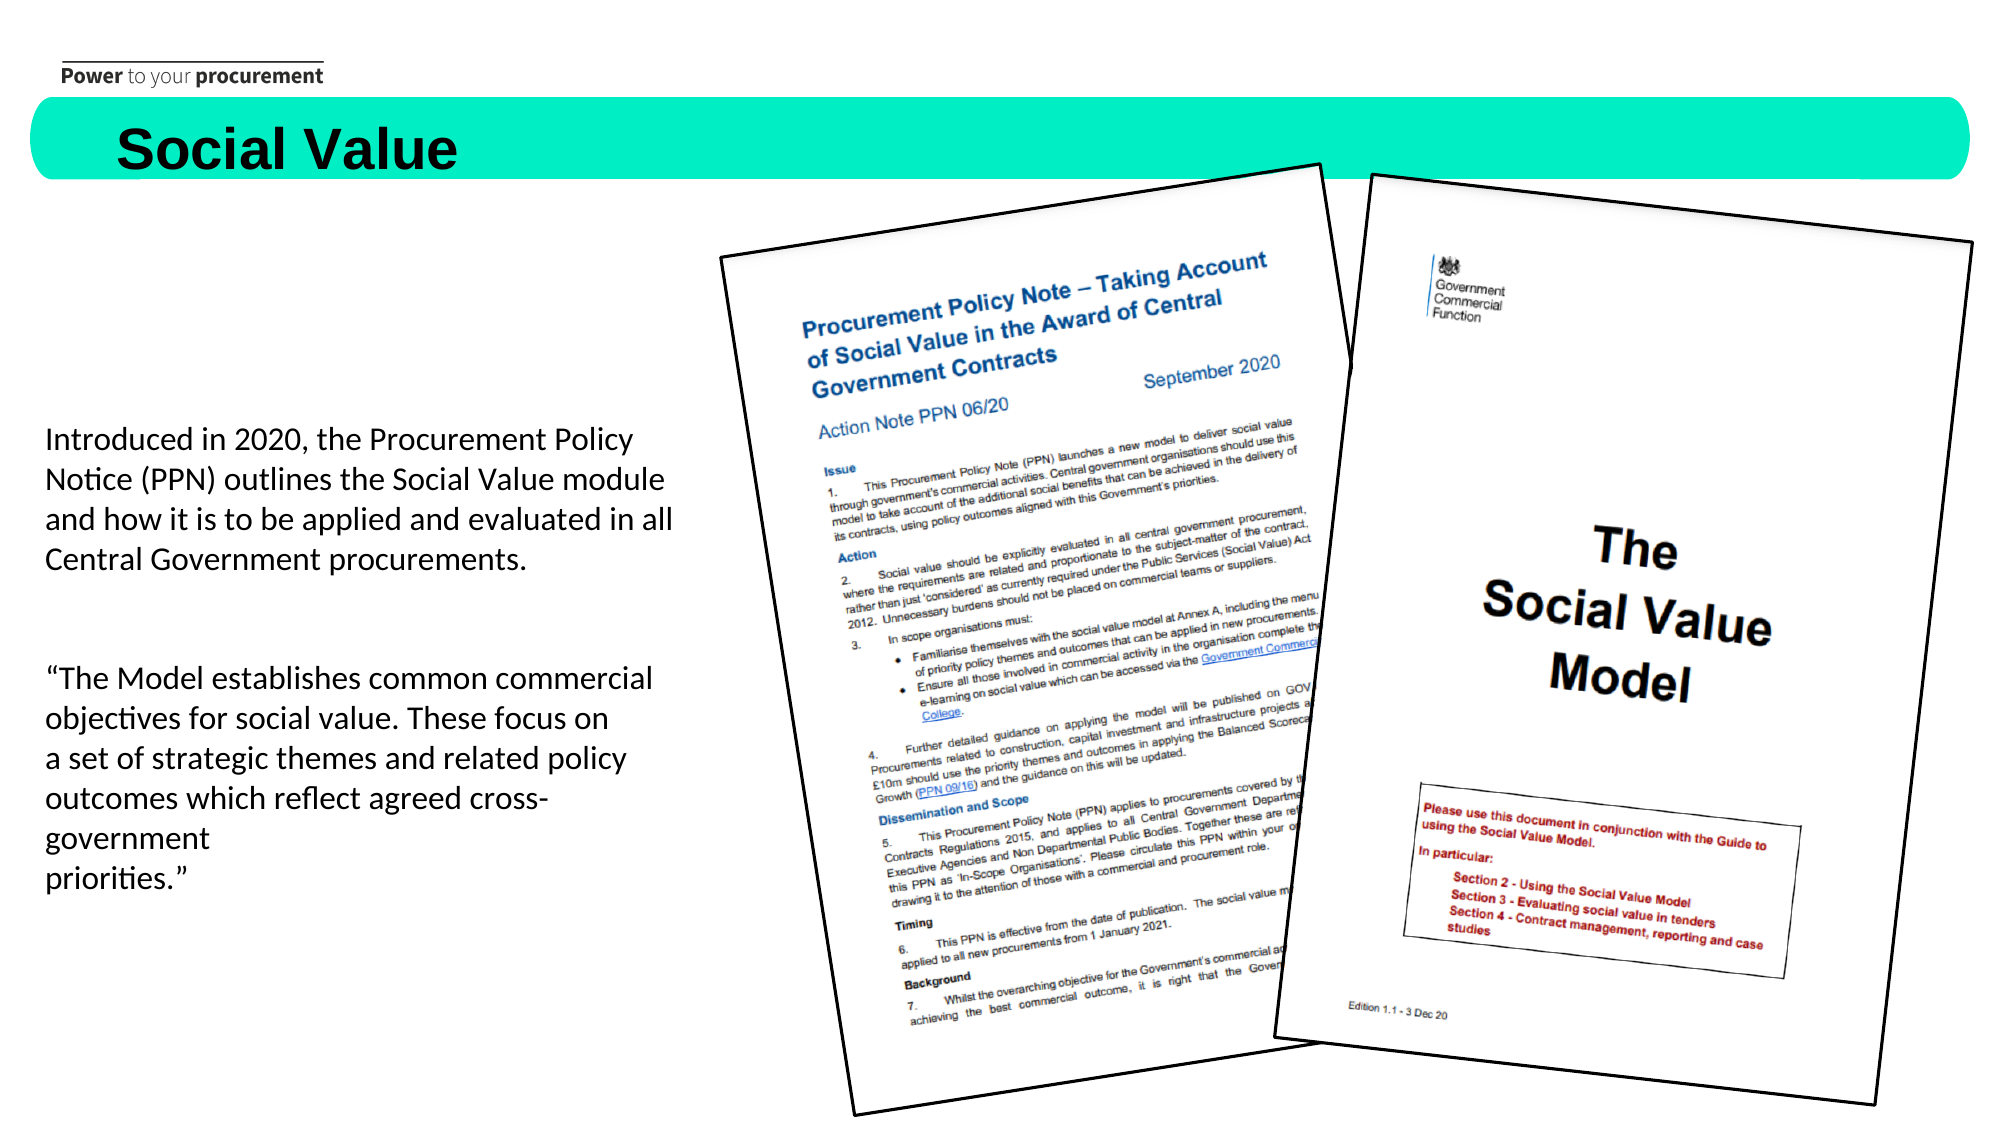

# Social Value
Introduced in 2020, the Procurement Policy Notice (PPN) outlines the Social Value module and how it is to be applied and evaluated in all Central Government procurements.
“The Model establishes common commercial objectives for social value. These focus on
a set of strategic themes and related policy outcomes which reflect agreed cross-government
priorities.”